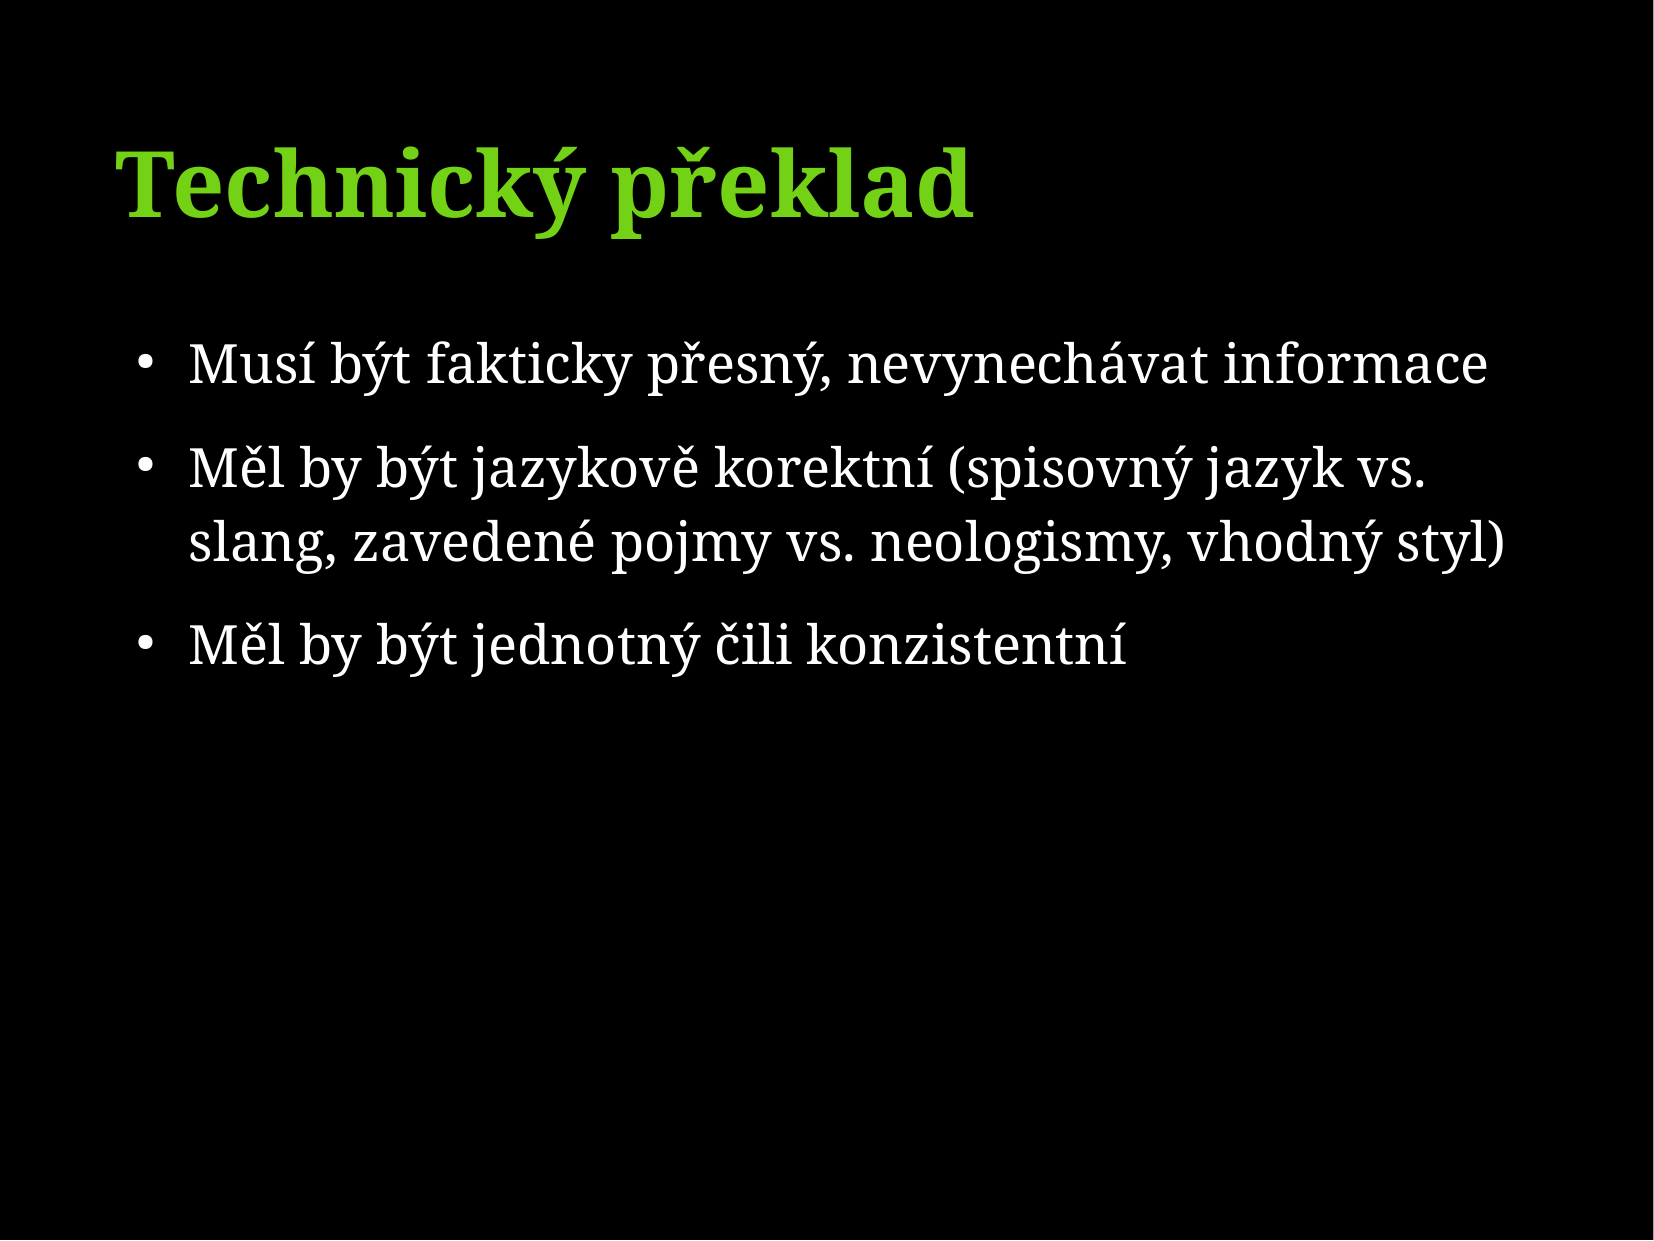

# Technický překlad
Musí být fakticky přesný, nevynechávat informace
Měl by být jazykově korektní (spisovný jazyk vs. slang, zavedené pojmy vs. neologismy, vhodný styl)
Měl by být jednotný čili konzistentní